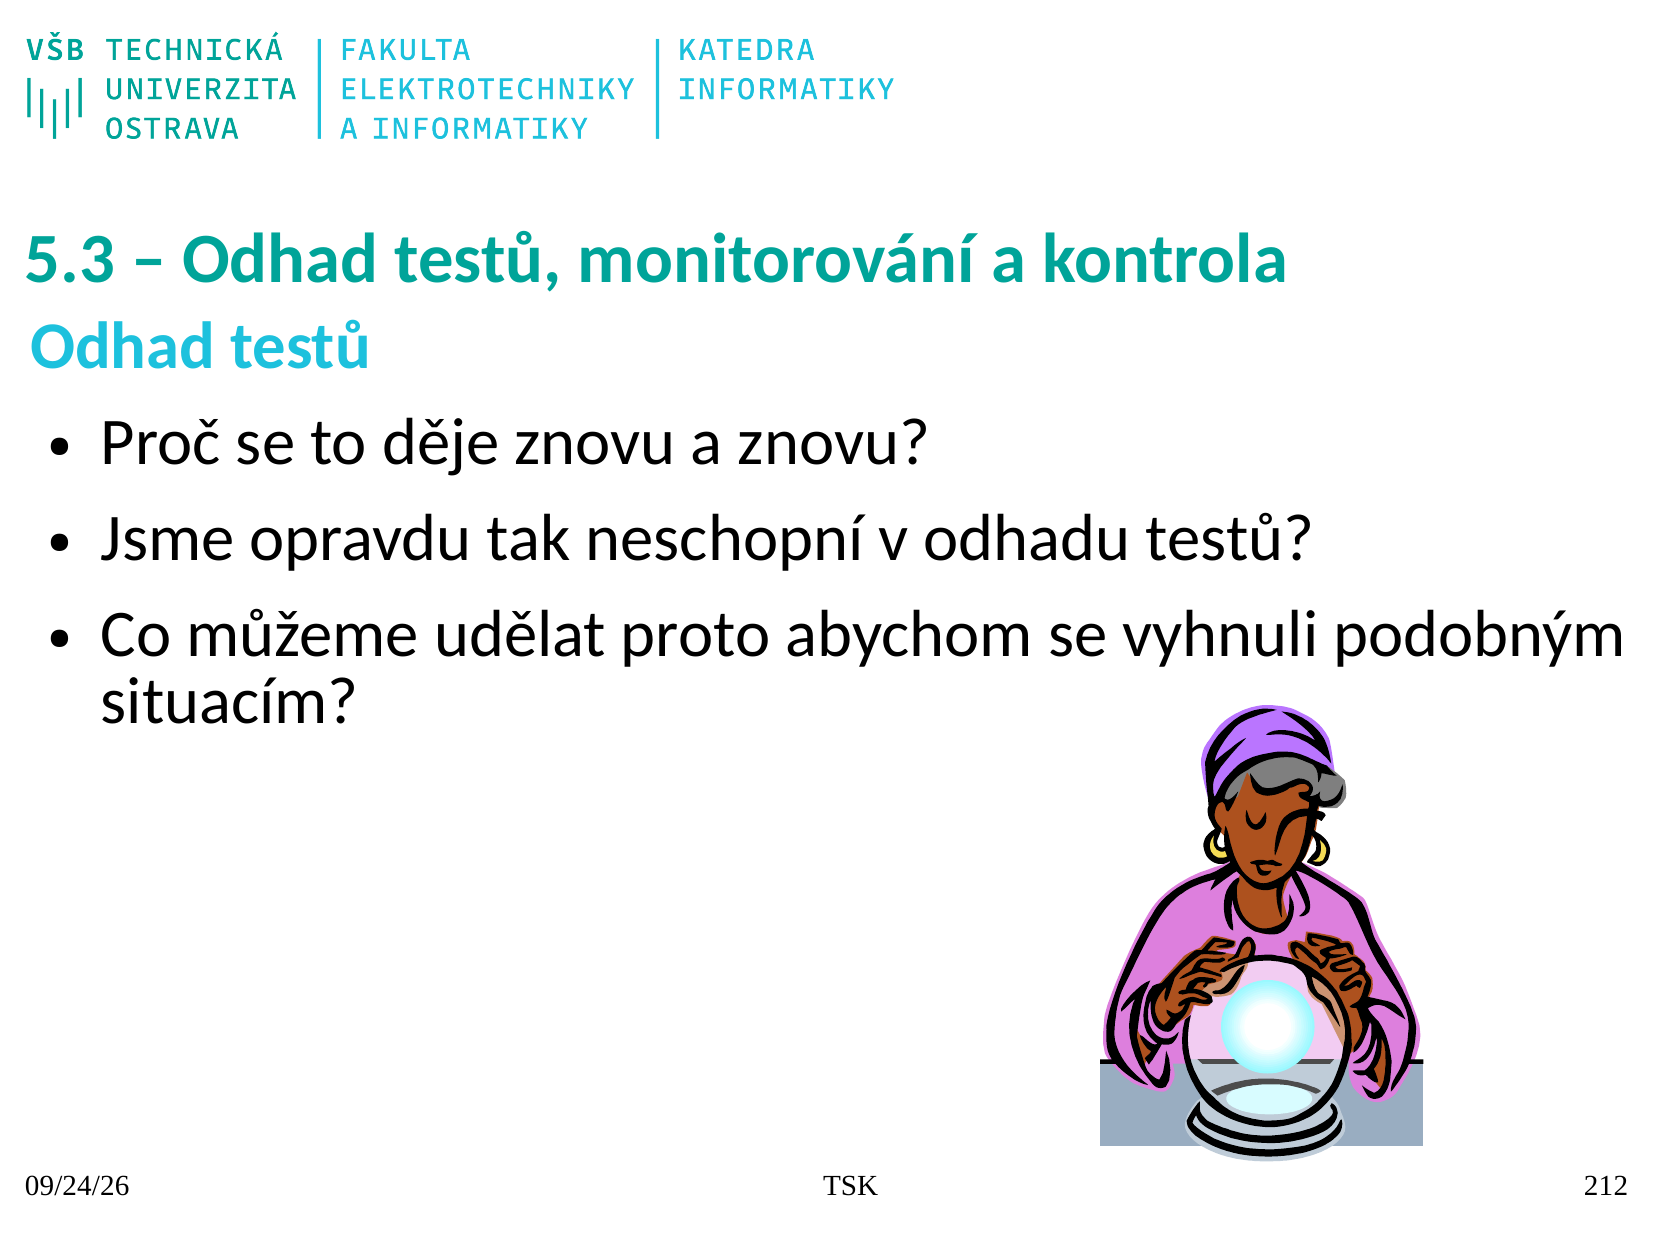

# 5.3 – Odhad testů, monitorování a kontrola
Odhad testů
Proč se to děje znovu a znovu?
Jsme opravdu tak neschopní v odhadu testů?
Co můžeme udělat proto abychom se vyhnuli podobným situacím?
TSK
212